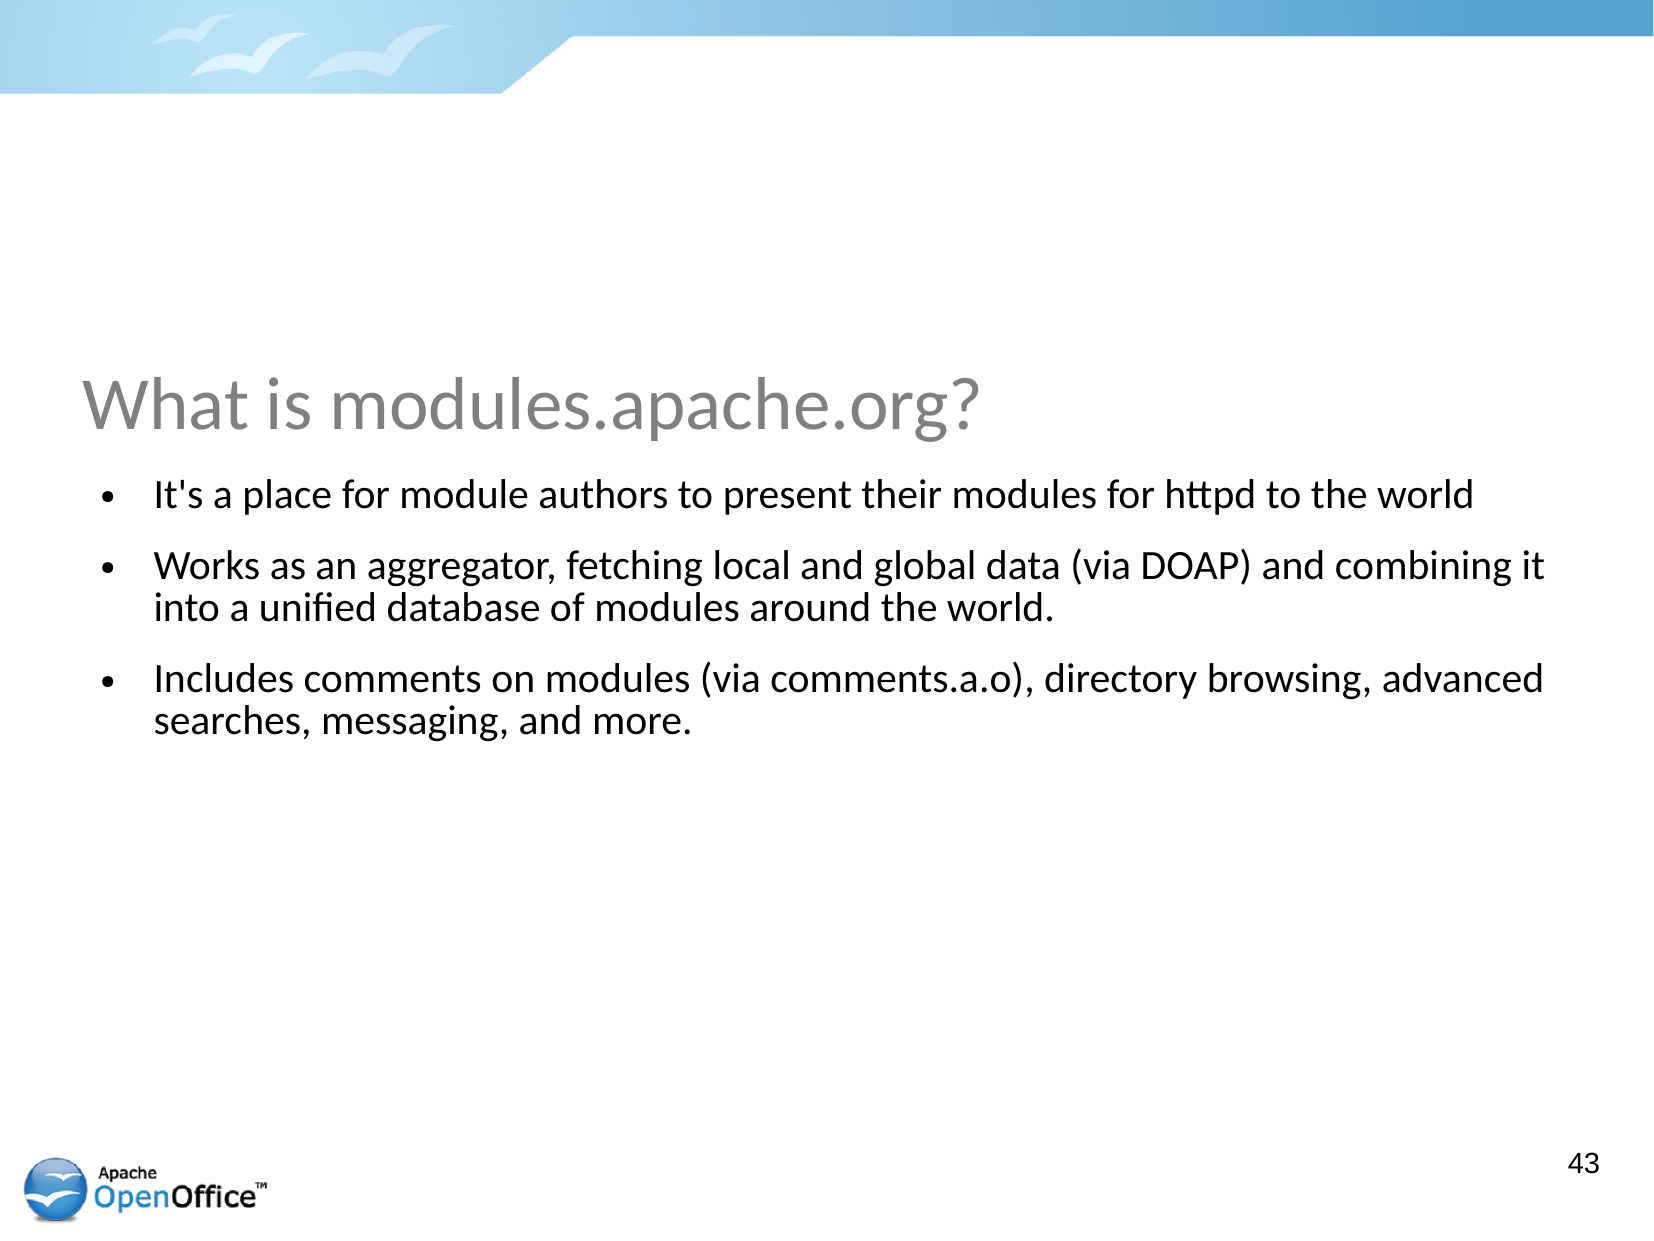

# What is modules.apache.org?
It's a place for module authors to present their modules for httpd to the world
Works as an aggregator, fetching local and global data (via DOAP) and combining it into a unified database of modules around the world.
Includes comments on modules (via comments.a.o), directory browsing, advanced searches, messaging, and more.
43